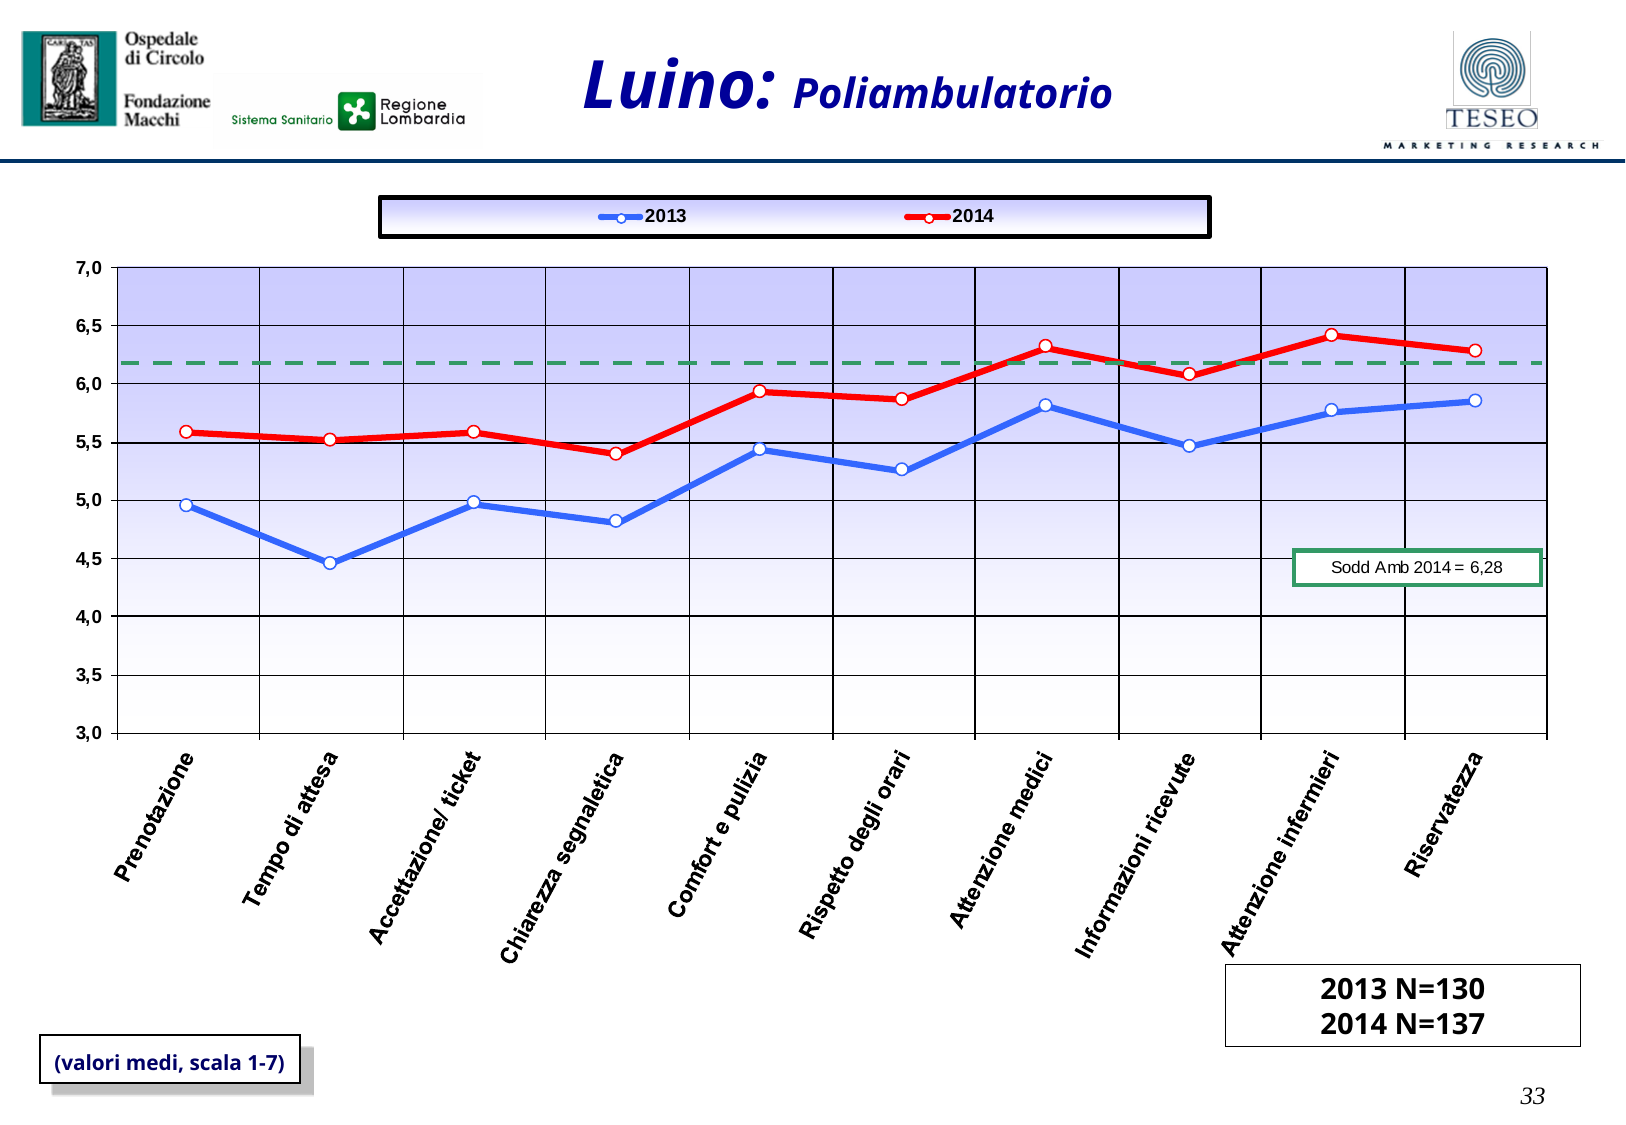

Luino: Poliambulatorio
2013 N=130
2014 N=137
(valori medi, scala 1-7)